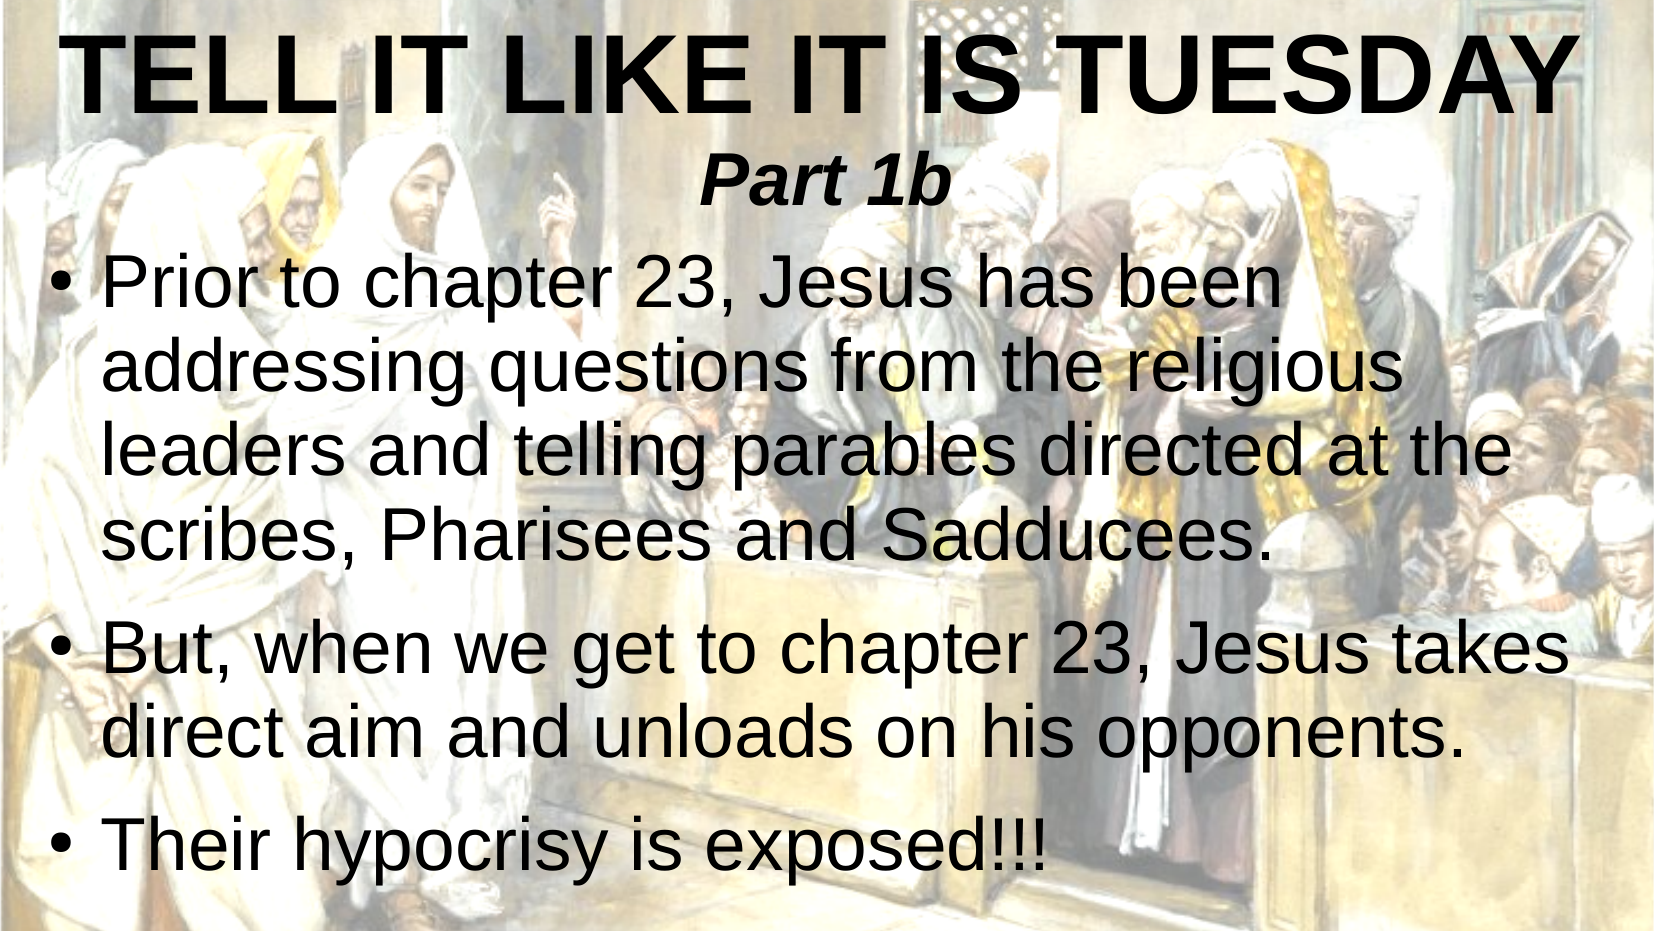

TELL IT LIKE IT IS TUESDAY
Part 1b
# Prior to chapter 23, Jesus has been addressing questions from the religious leaders and telling parables directed at the scribes, Pharisees and Sadducees.
But, when we get to chapter 23, Jesus takes direct aim and unloads on his opponents.
Their hypocrisy is exposed!!!